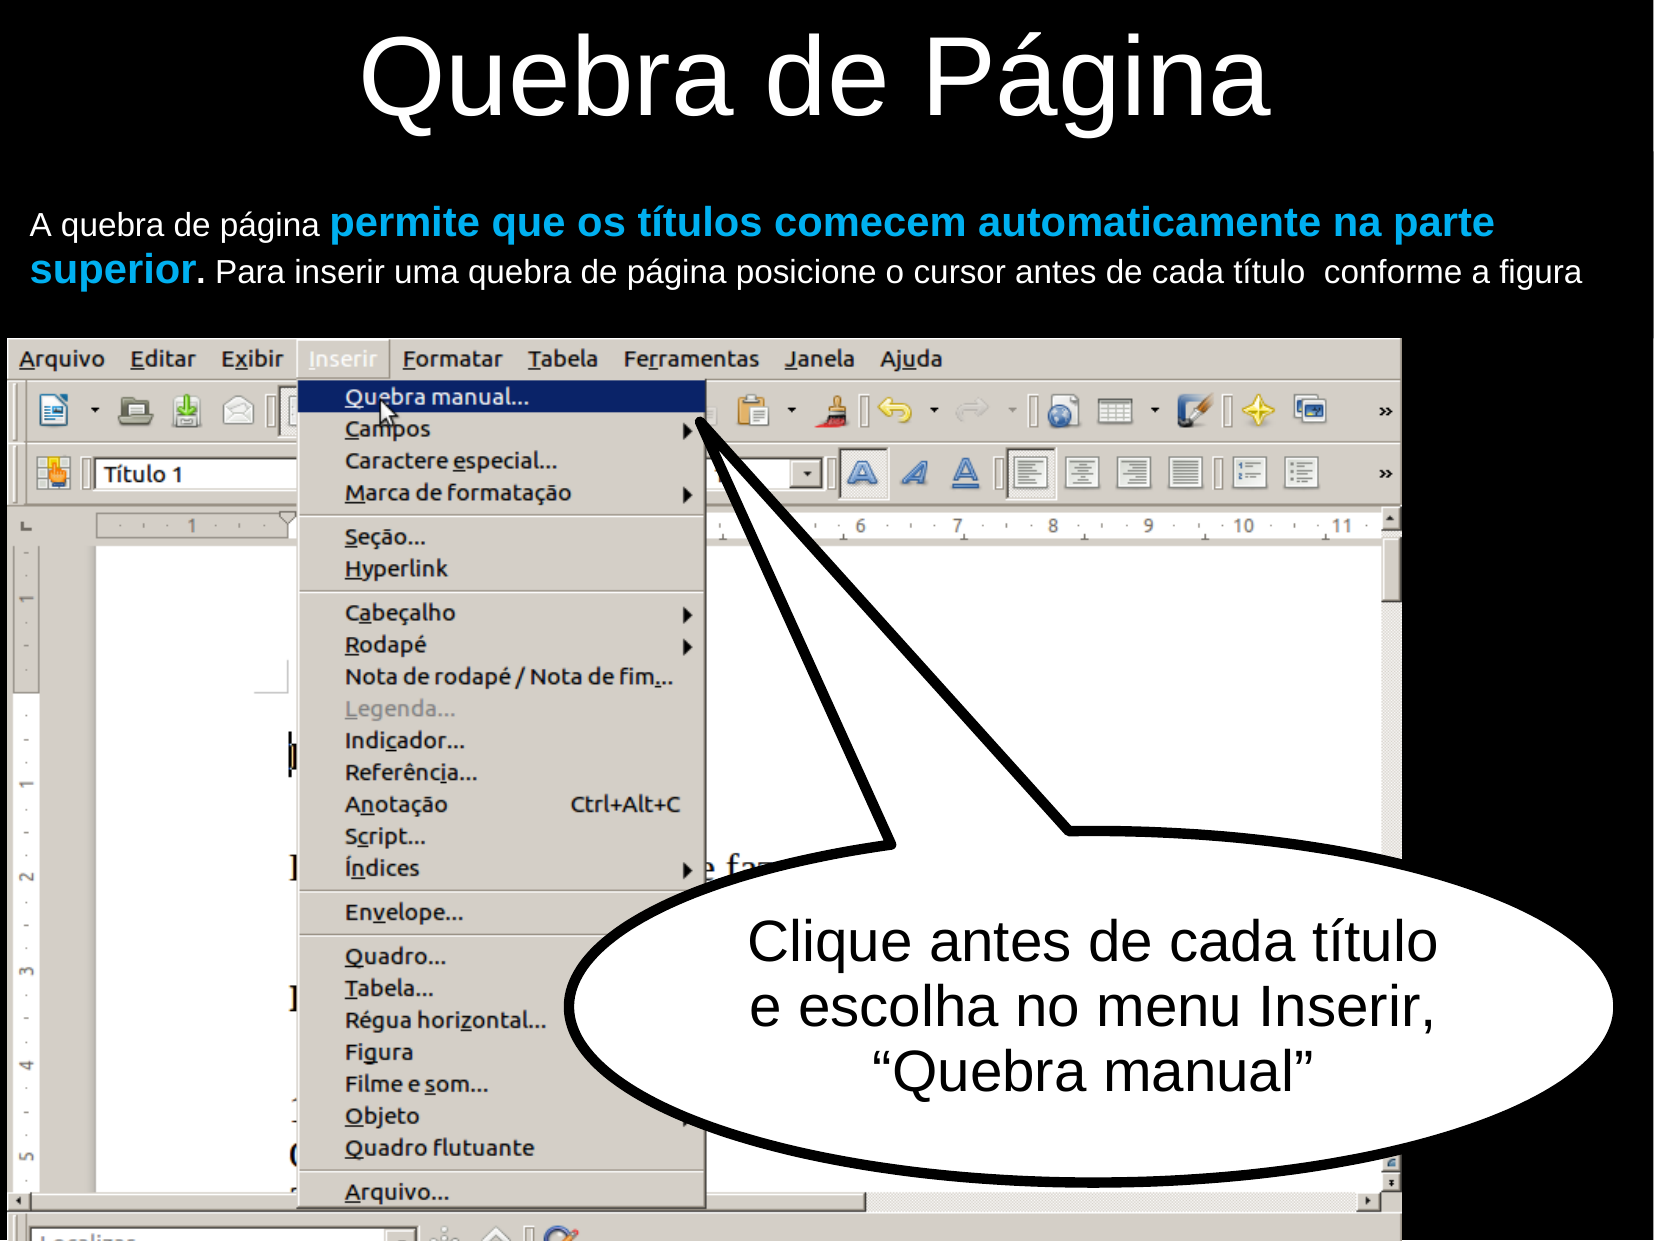

# Quebra de Página
A quebra de página permite que os títulos comecem automaticamente na parte superior. Para inserir uma quebra de página posicione o cursor antes de cada título conforme a figura
Clique antes de cada título e escolha no menu Inserir, “Quebra manual”